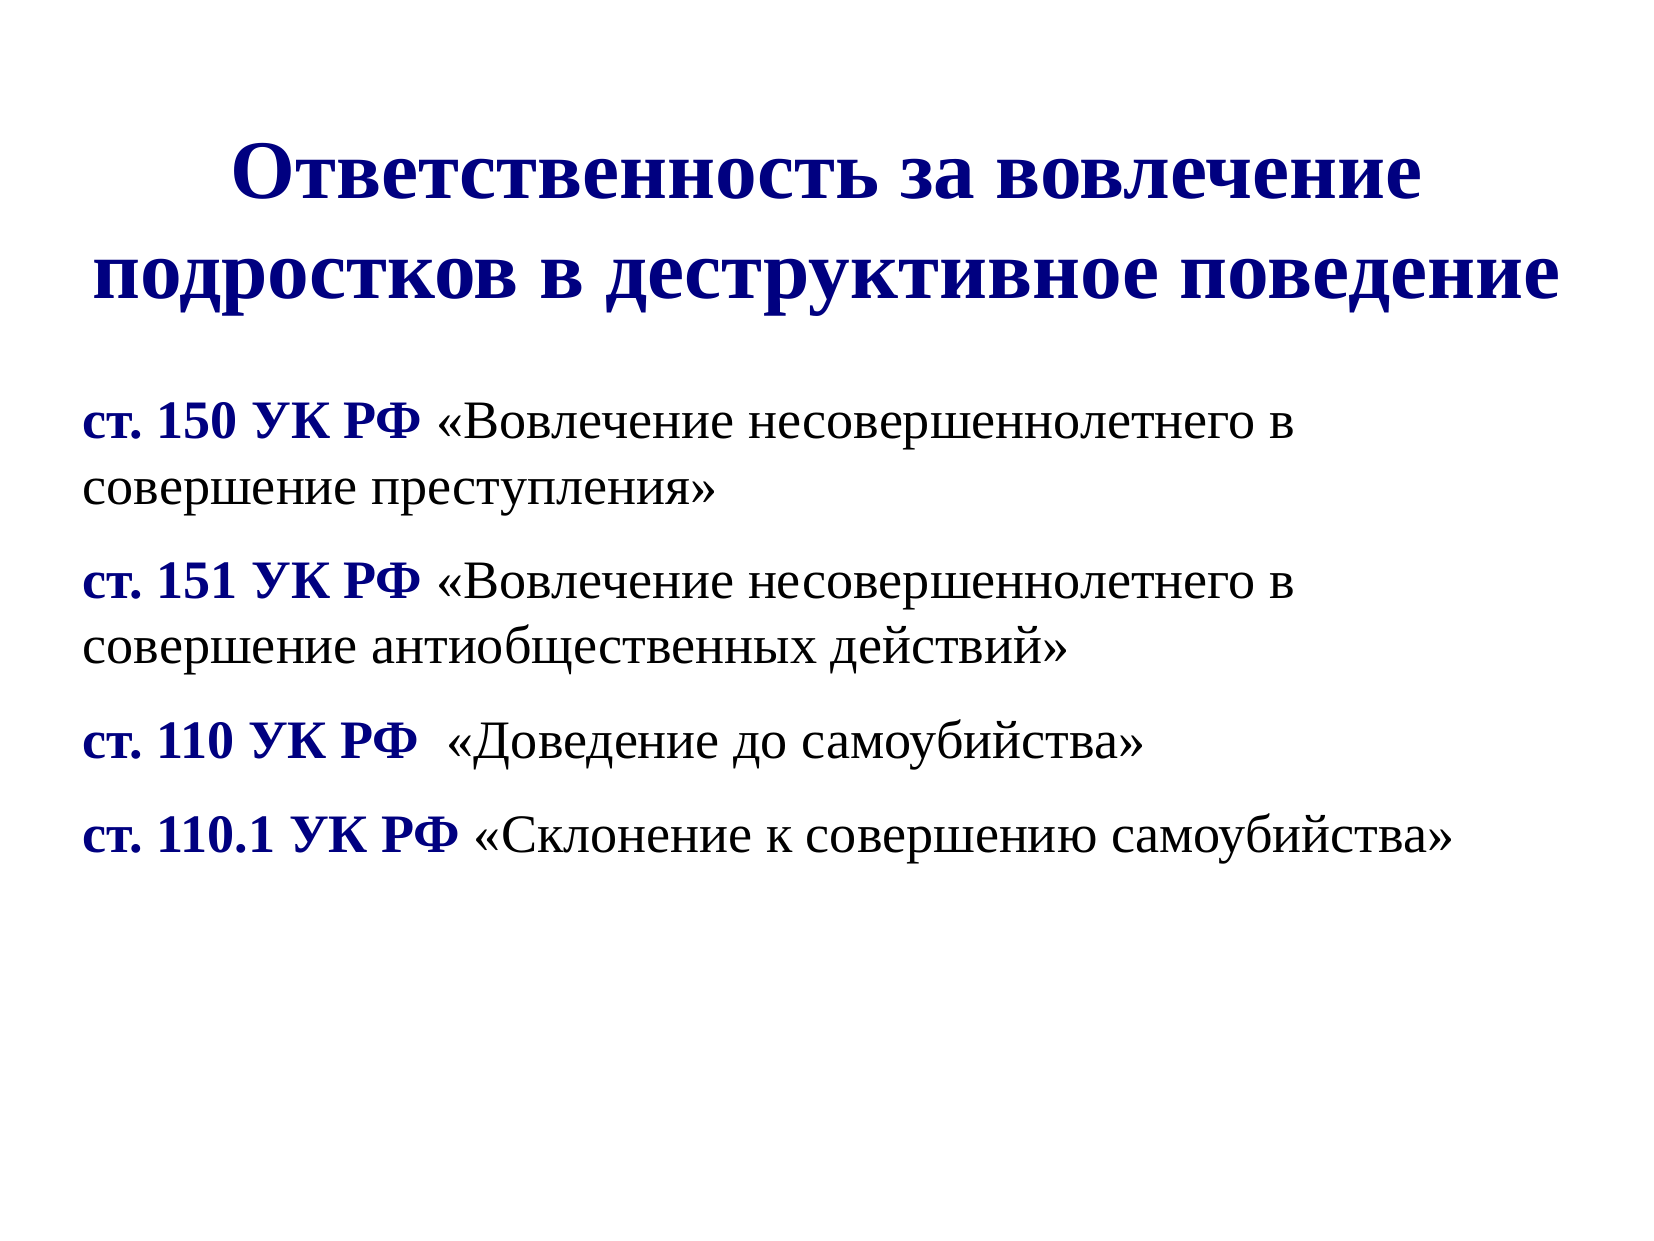

# Ответственность за вовлечение подростков в деструктивное поведение
ст. 150 УК РФ «Вовлечение несовершеннолетнего в совершение преступления»
ст. 151 УК РФ «Вовлечение несовершеннолетнего в совершение антиобщественных действий»
ст. 110 УК РФ «Доведение до самоубийства»
ст. 110.1 УК РФ «Склонение к совершению самоубийства»